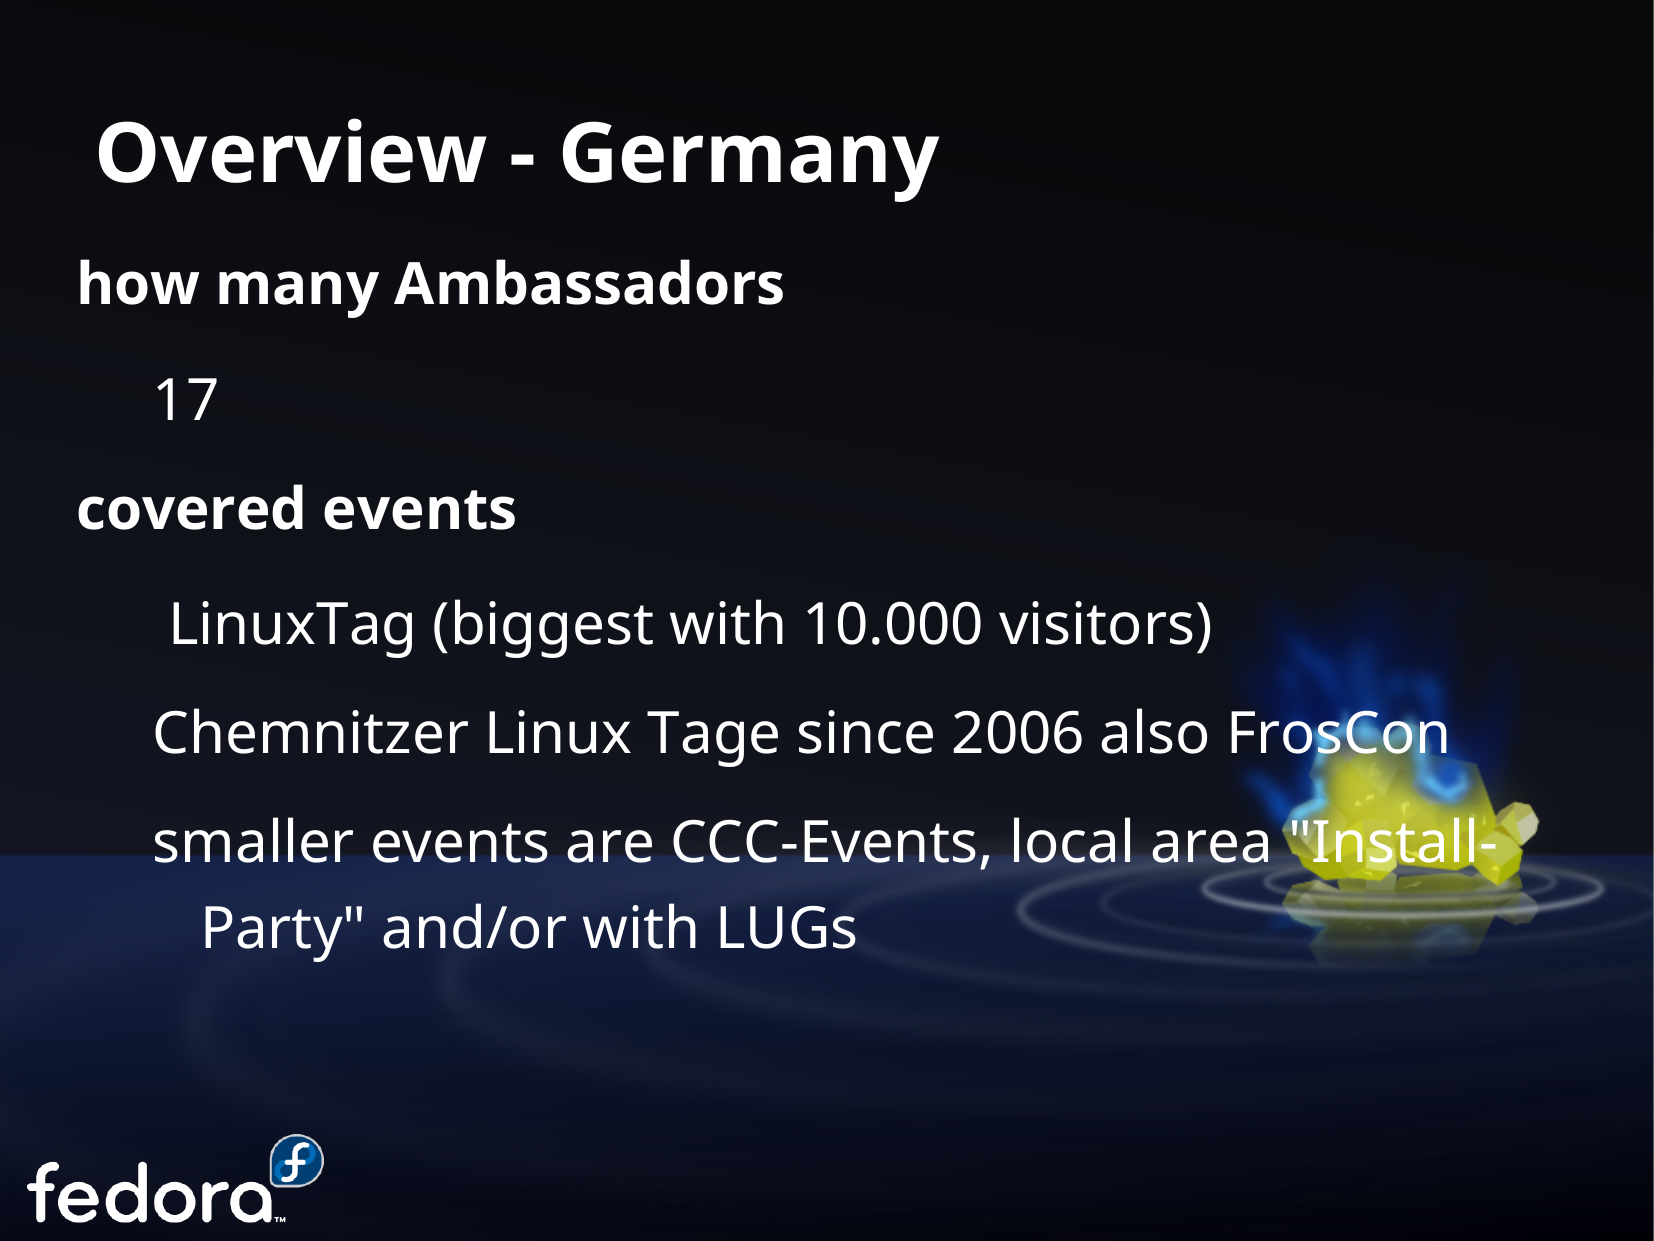

# Overview - Germany
how many Ambassadors
17
covered events
 LinuxTag (biggest with 10.000 visitors)
Chemnitzer Linux Tage since 2006 also FrosCon
smaller events are CCC-Events, local area "Install-Party" and/or with LUGs